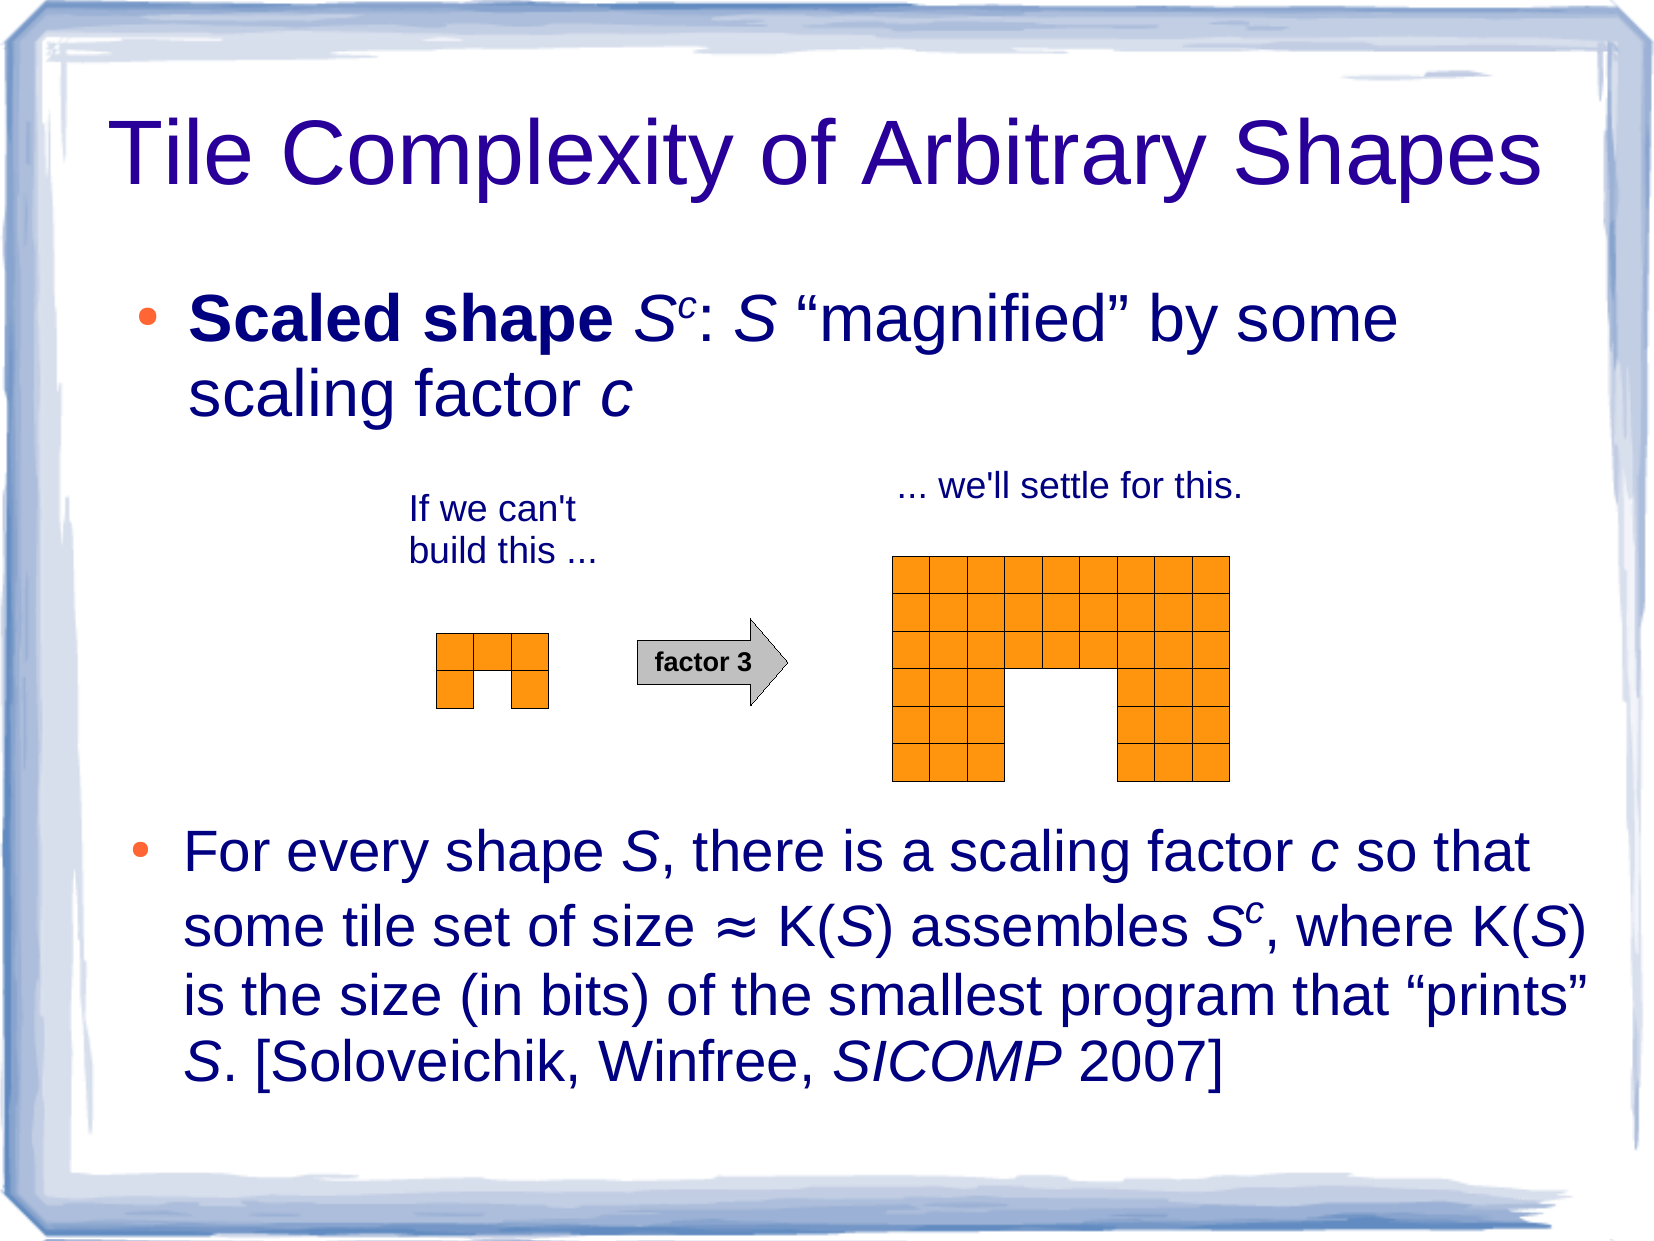

# Tile Complexity of Arbitrary Shapes
Scaled shape Sc: S “magnified” by some scaling factor c
... we'll settle for this.
If we can't build this ...
factor 3
For every shape S, there is a scaling factor c so that some tile set of size ≈ K(S) assembles Sc, where K(S) is the size (in bits) of the smallest program that “prints” S. [Soloveichik, Winfree, SICOMP 2007]